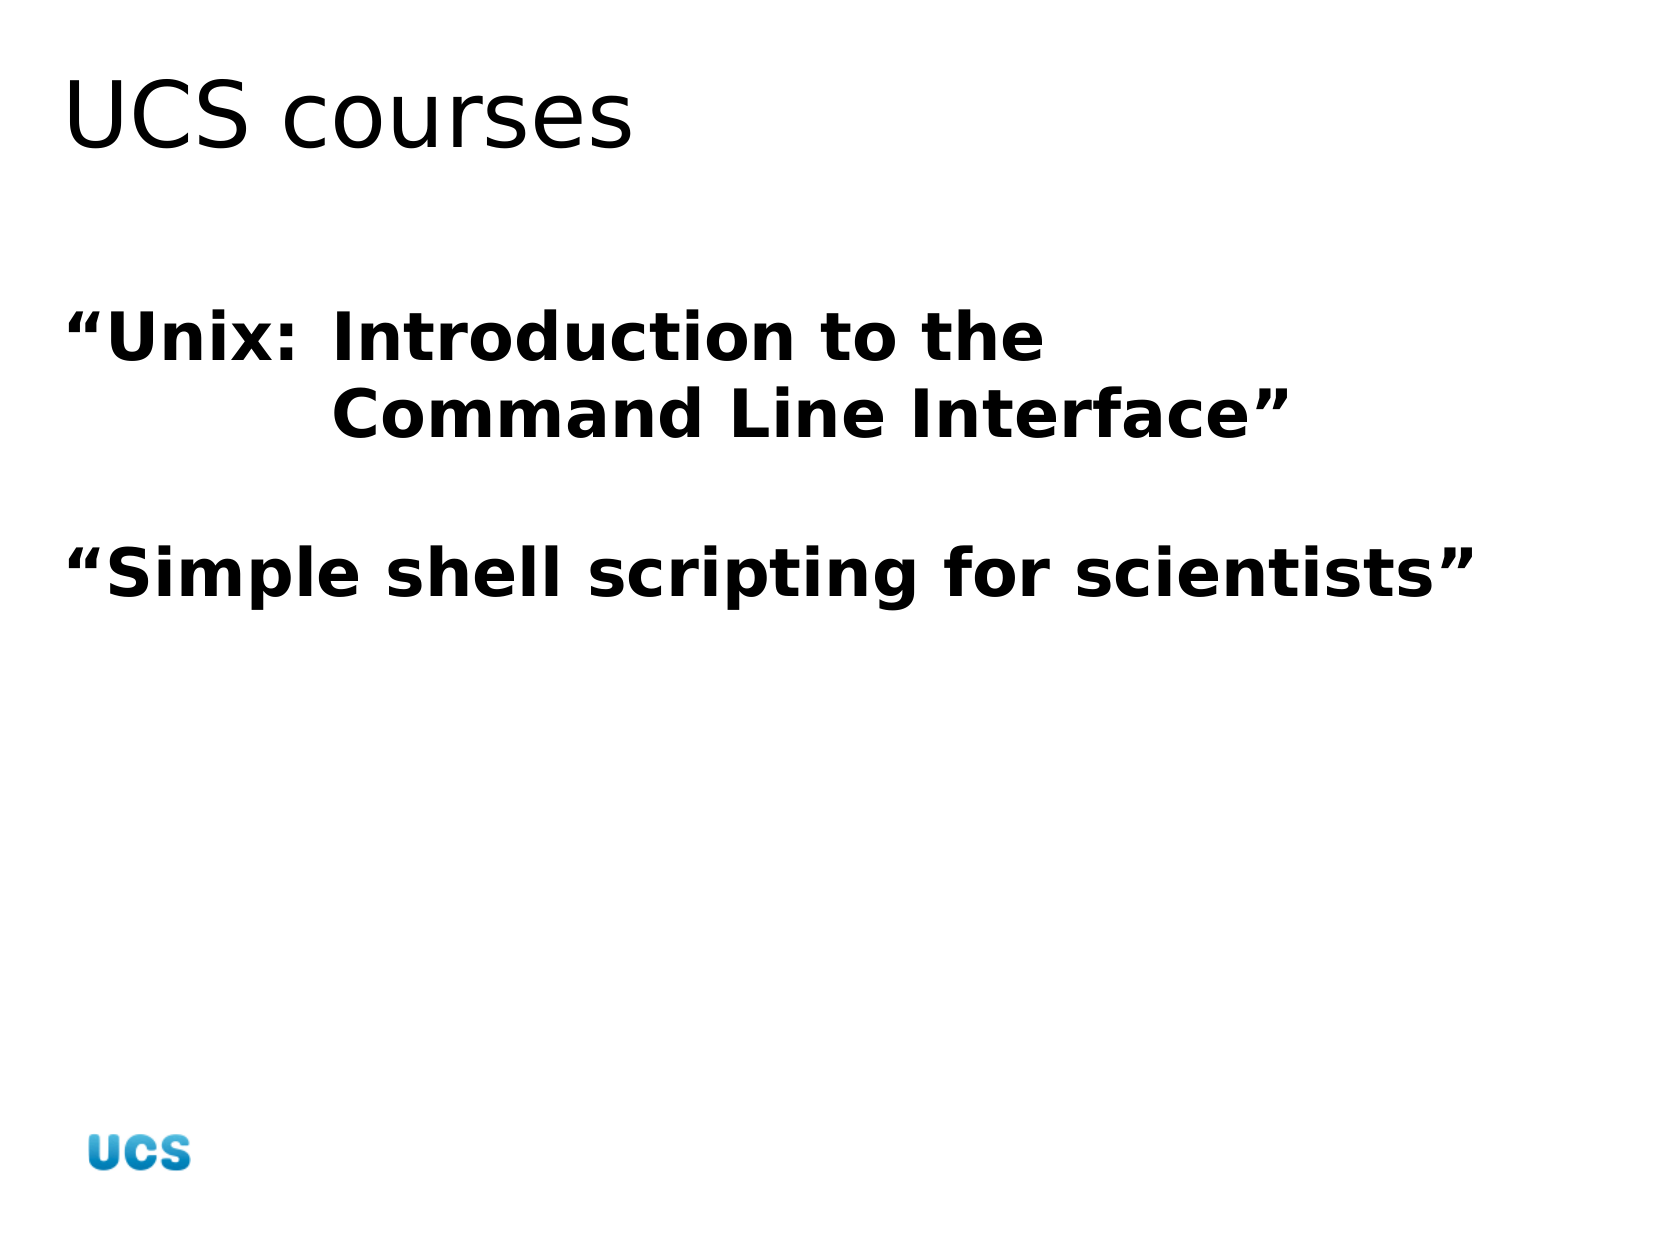

UCS courses
“Unix:	Introduction to the
	Command Line Interface”
“Simple shell scripting for scientists”